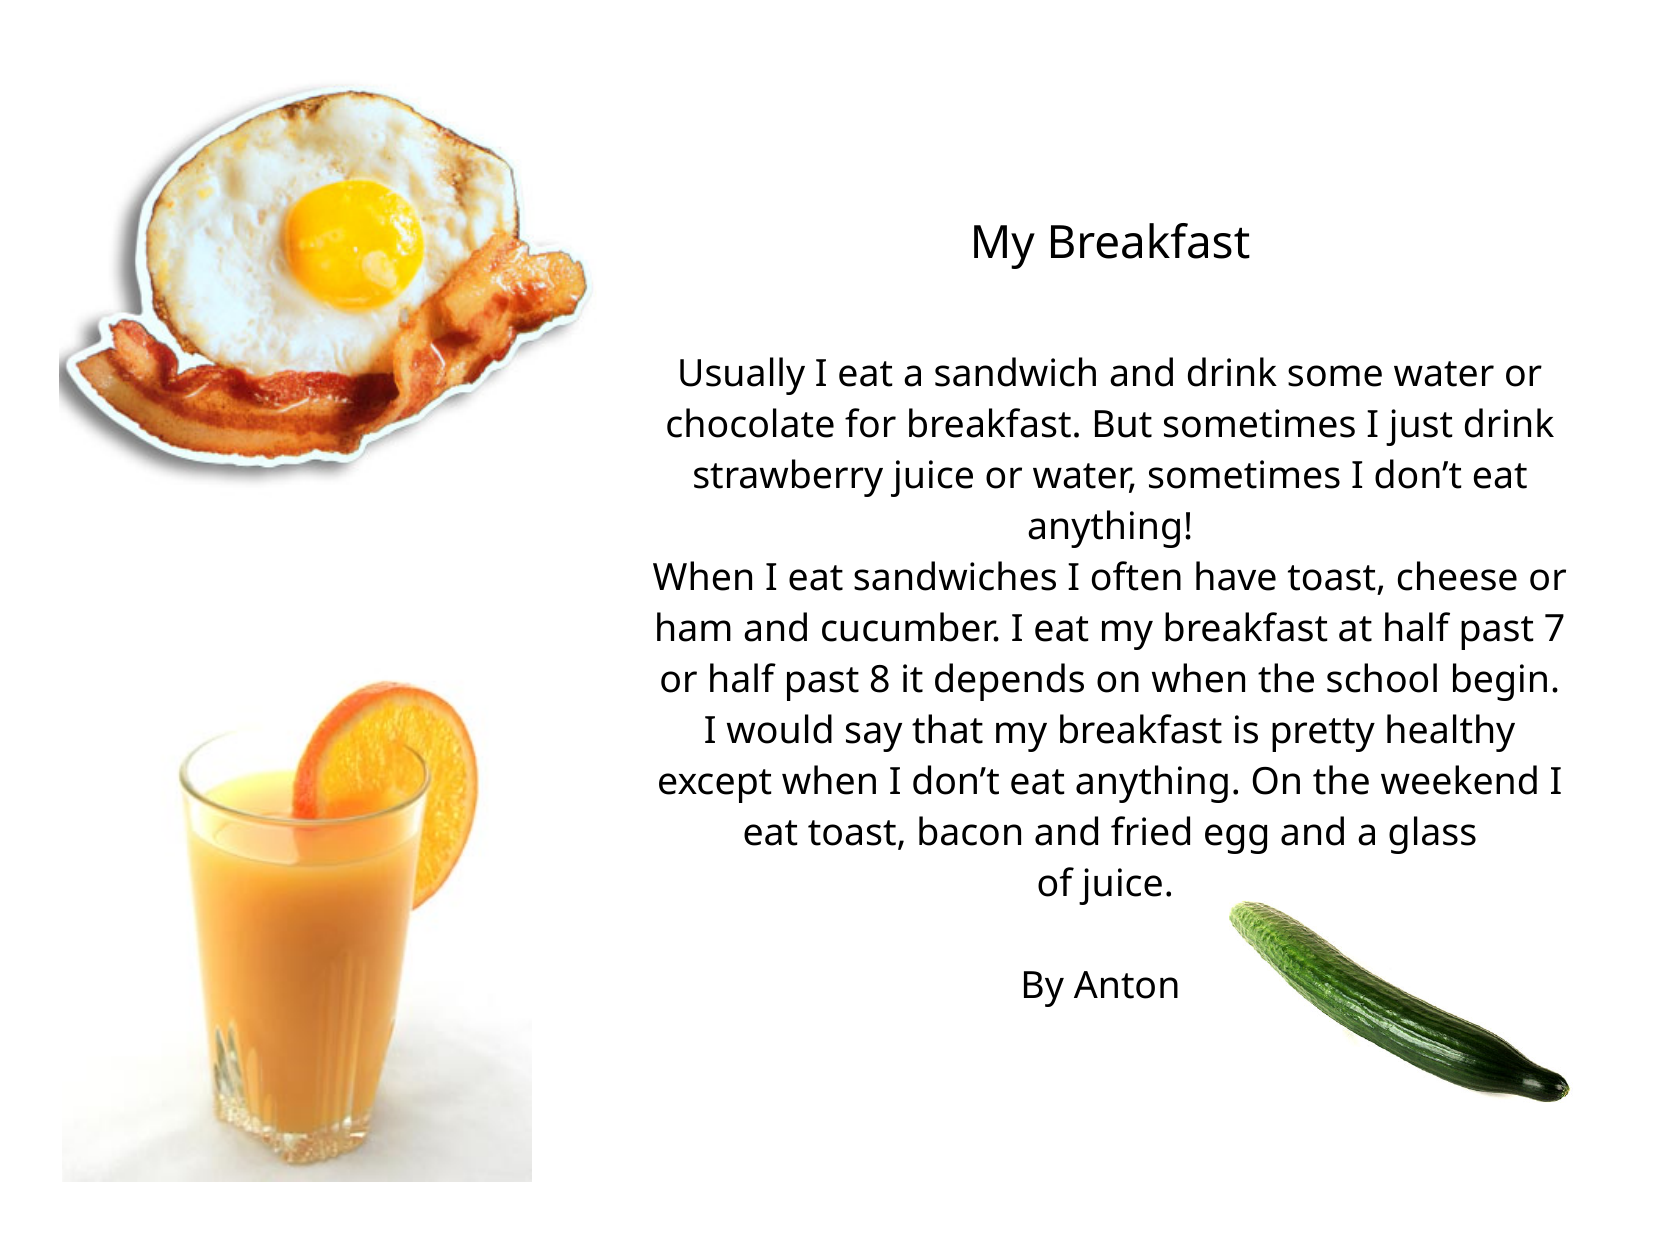

# My Breakfast
Usually I eat a sandwich and drink some water or chocolate for breakfast. But sometimes I just drink strawberry juice or water, sometimes I don’t eat anything!
When I eat sandwiches I often have toast, cheese or ham and cucumber. I eat my breakfast at half past 7 or half past 8 it depends on when the school begin. I would say that my breakfast is pretty healthy except when I don’t eat anything. On the weekend I eat toast, bacon and fried egg and a glass
of juice.
By Anton